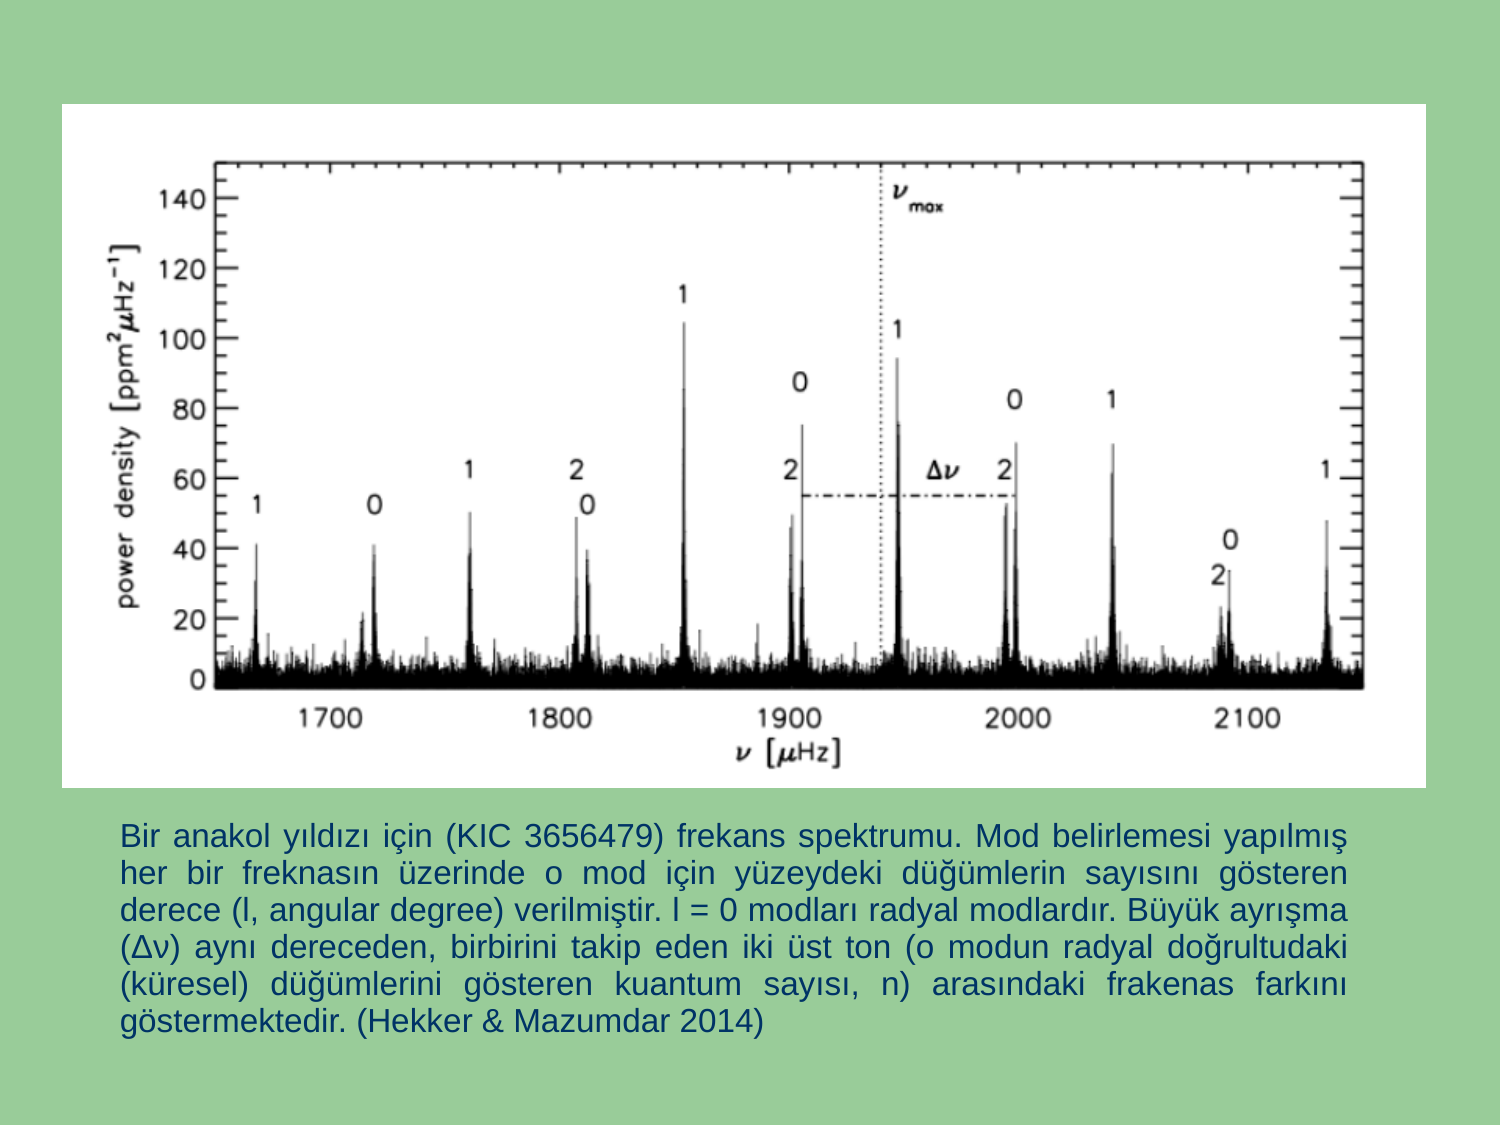

Bir anakol yıldızı için (KIC 3656479) frekans spektrumu. Mod belirlemesi yapılmış her bir freknasın üzerinde o mod için yüzeydeki düğümlerin sayısını gösteren derece (l, angular degree) verilmiştir. l = 0 modları radyal modlardır. Büyük ayrışma (Δν) aynı dereceden, birbirini takip eden iki üst ton (o modun radyal doğrultudaki (küresel) düğümlerini gösteren kuantum sayısı, n) arasındaki frakenas farkını göstermektedir. (Hekker & Mazumdar 2014)